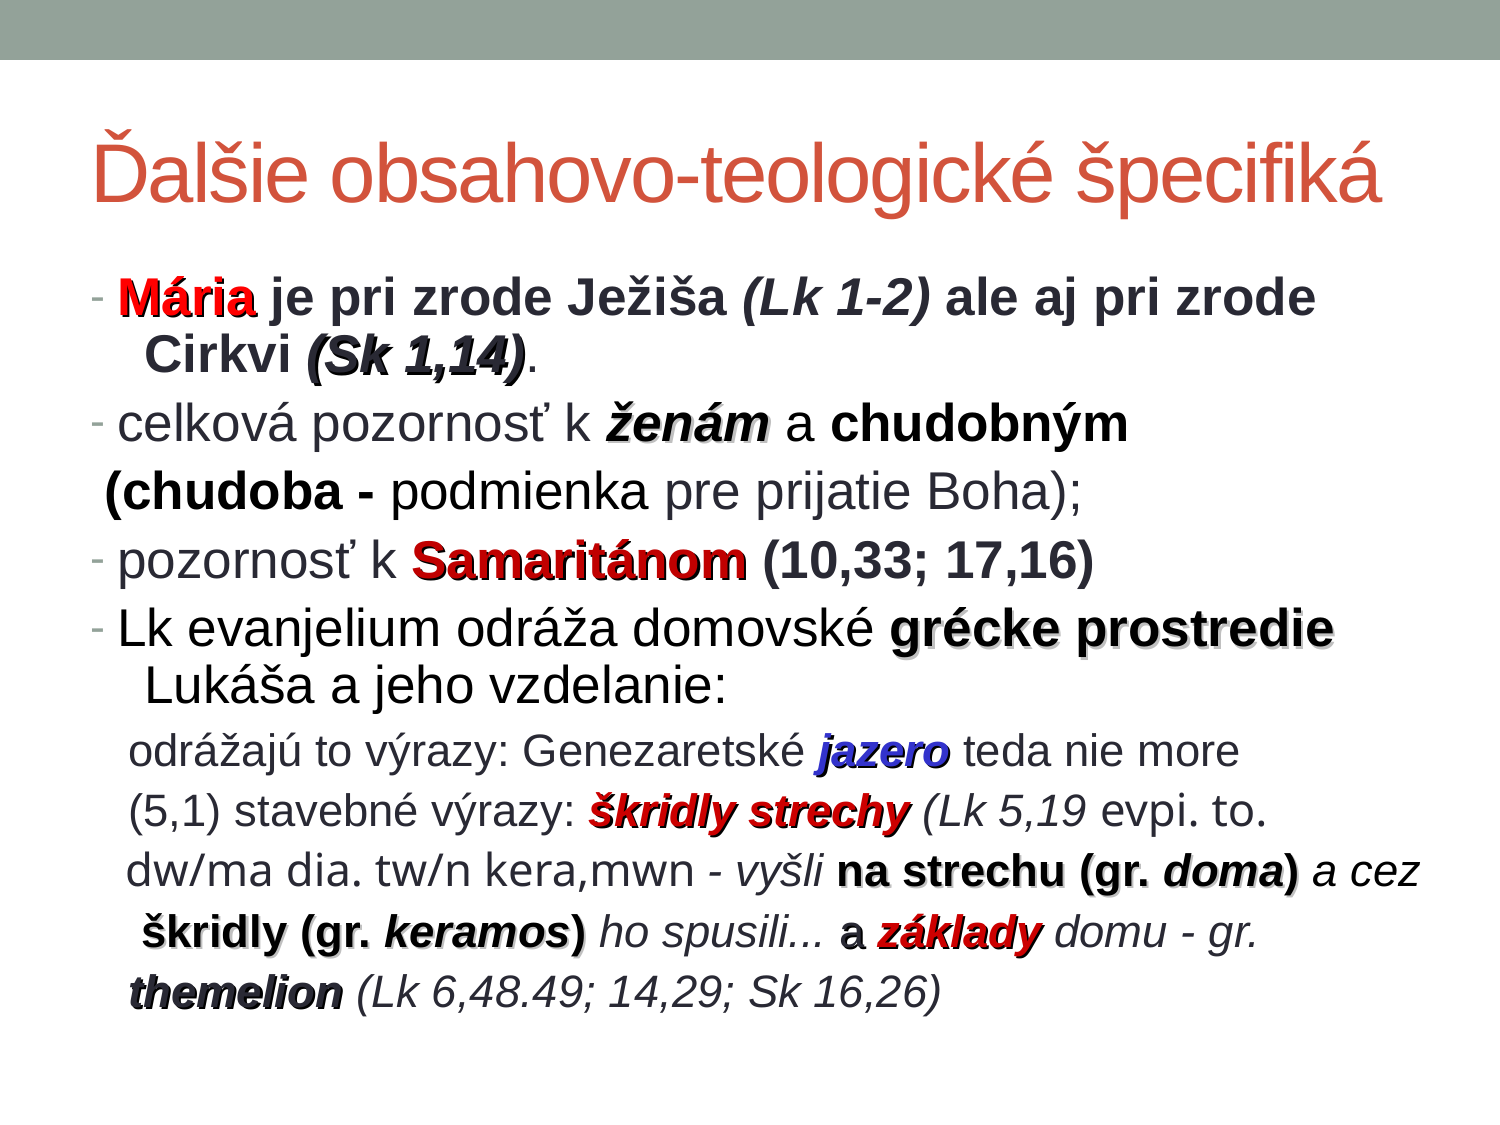

# Ďalšie obsahovo-teologické špecifiká
Mária je pri zrode Ježiša (Lk 1-2) ale aj pri zrode Cirkvi (Sk 1,14).
celková pozornosť k ženám a chudobným
 (chudoba - podmienka pre prijatie Boha);
pozornosť k Samaritánom (10,33; 17,16)
Lk evanjelium odráža domovské grécke prostredie Lukáša a jeho vzdelanie:
 odrážajú to výrazy: Genezaretské jazero teda nie more
 (5,1) stavebné výrazy: škridly strechy (Lk 5,19 evpi. to.
 dw/ma dia. tw/n kera,mwn - vyšli na strechu (gr. doma) a cez
 škridly (gr. keramos) ho spusili... a základy domu - gr.
 themelion (Lk 6,48.49; 14,29; Sk 16,26)